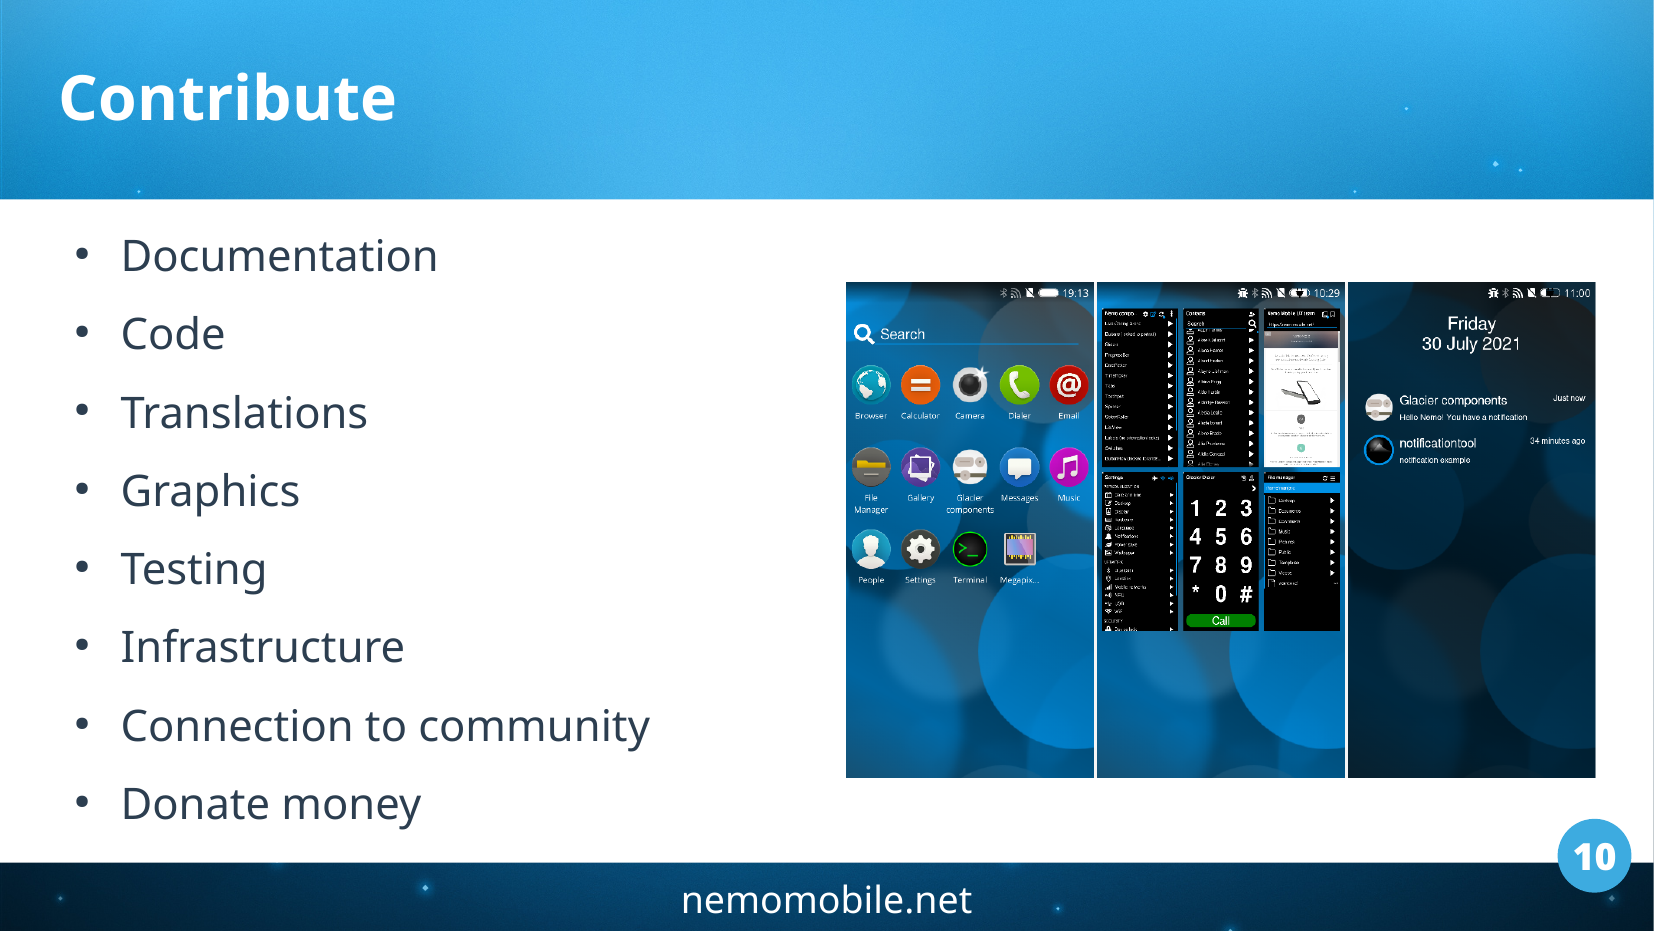

# Contribute
Documentation
Code
Translations
Graphics
Testing
Infrastructure
Connection to community
Donate money
nemomobile.net